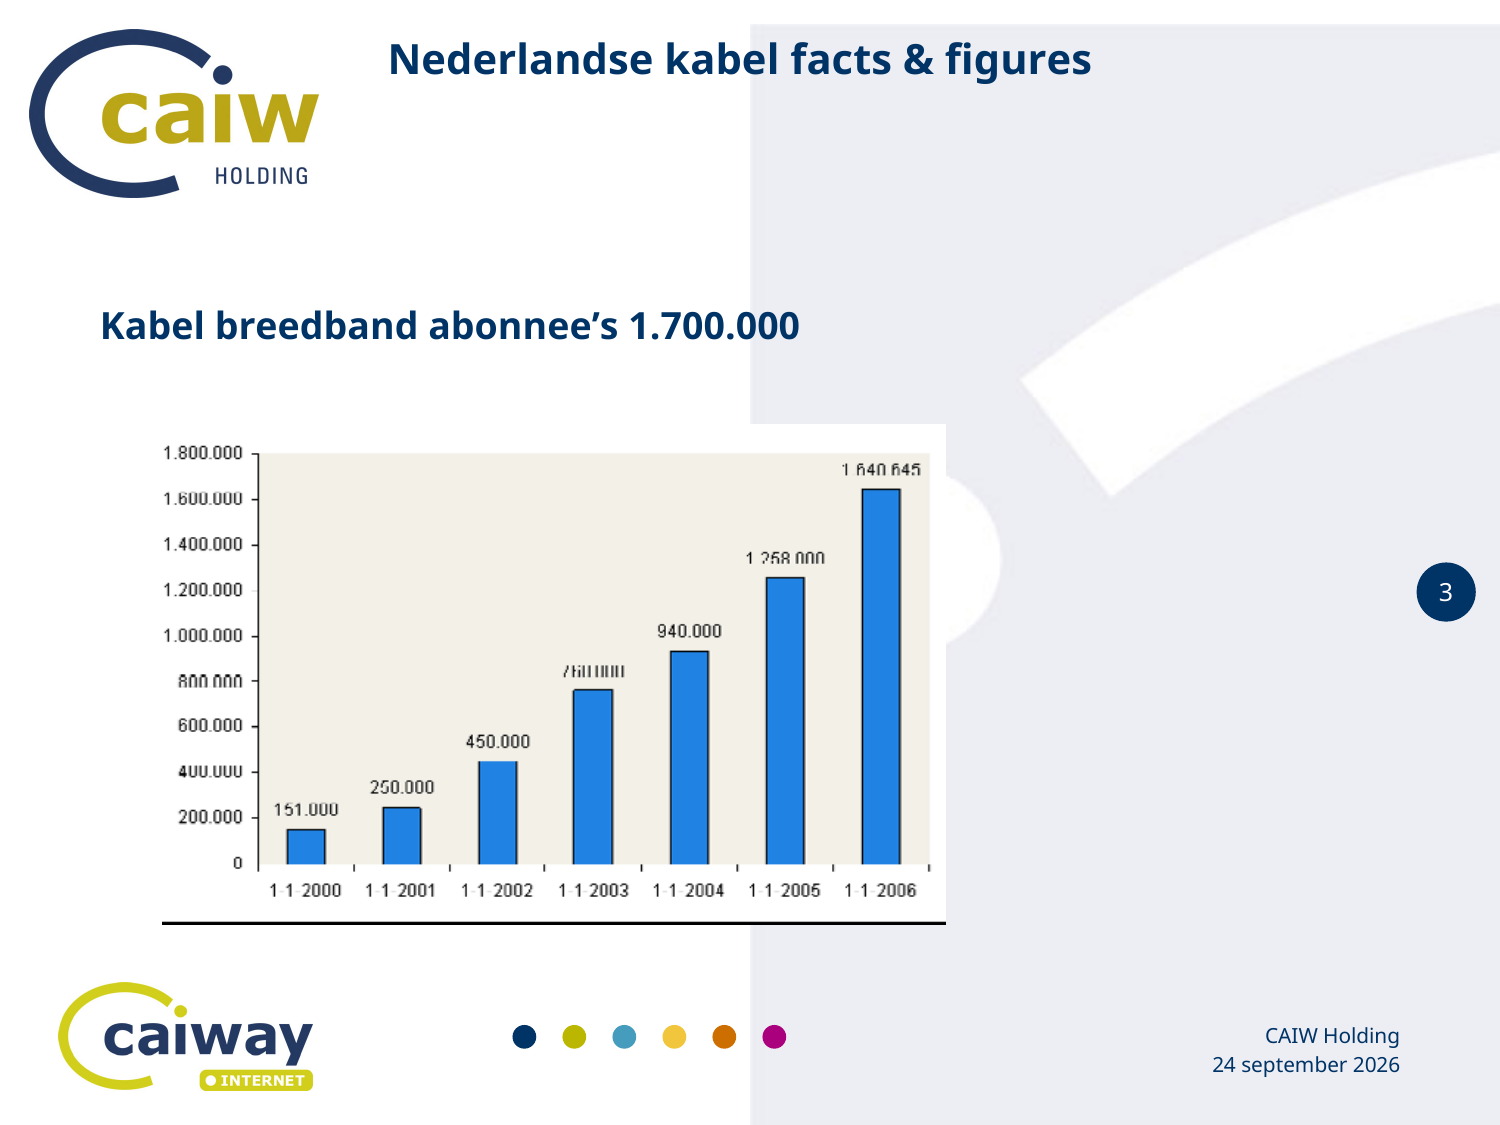

# Nederlandse kabel facts & figures
Kabel breedband abonnee’s 1.700.000
3
CAIW Holding